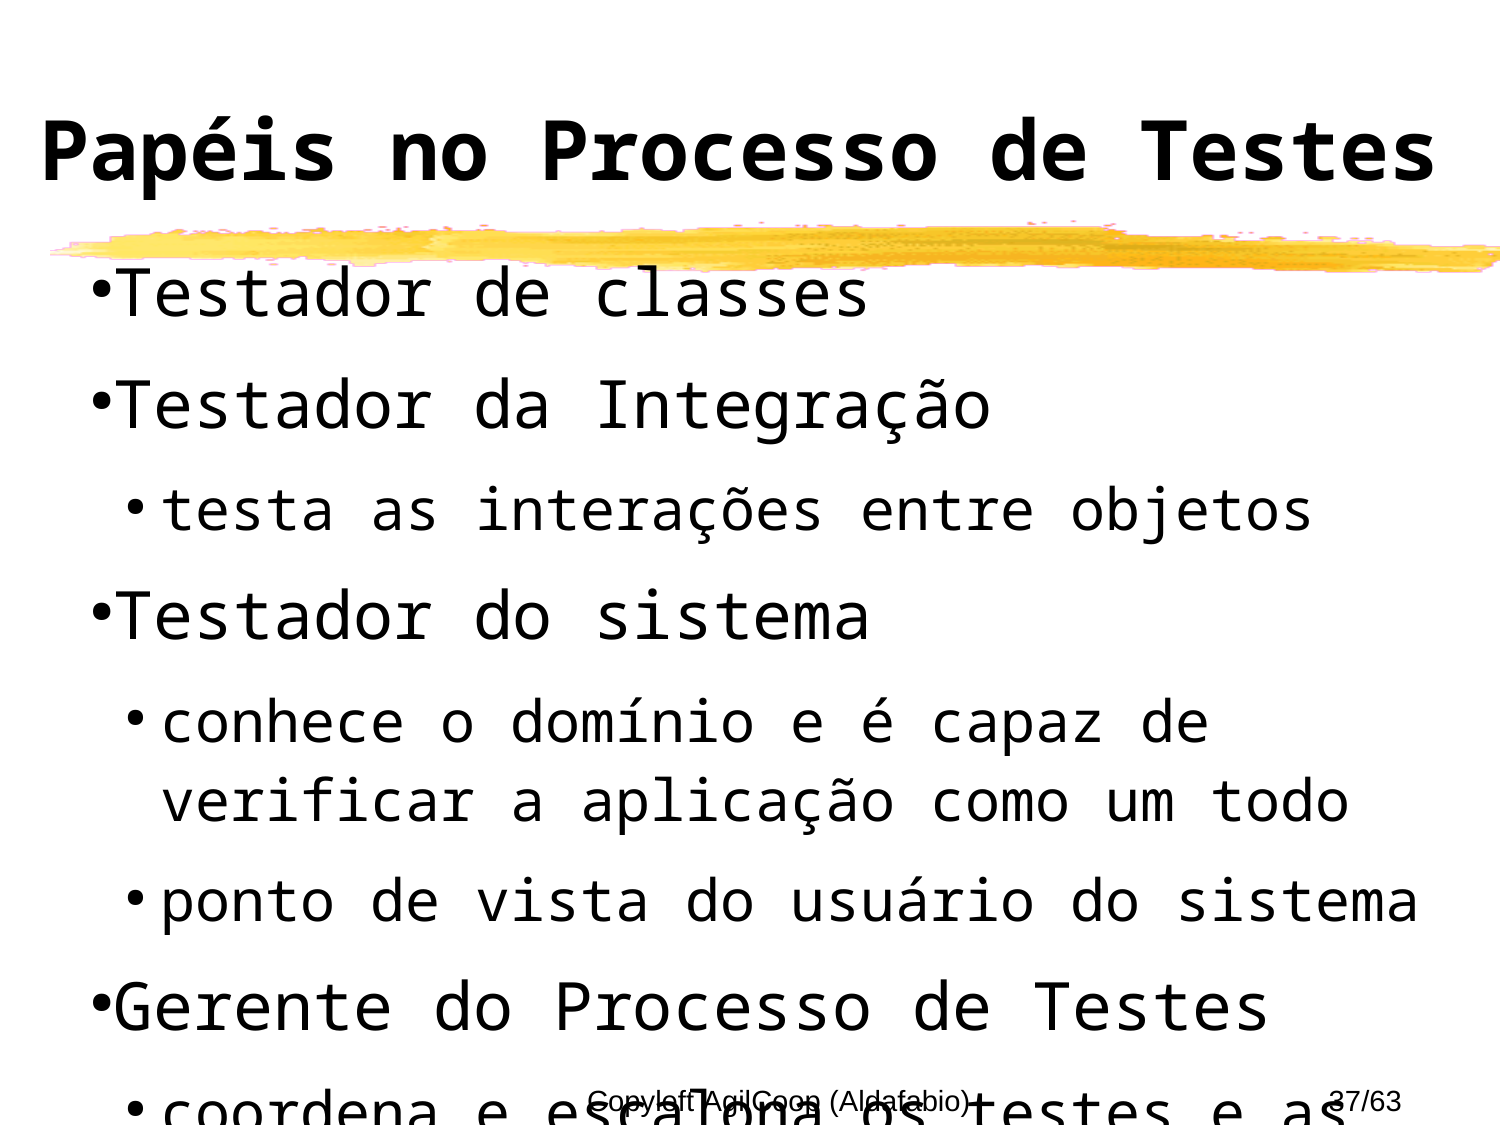

# Papéis no Processo de Testes
Testador de classes
Testador da Integração
testa as interações entre objetos
Testador do sistema
conhece o domínio e é capaz de verificar a aplicação como um todo
ponto de vista do usuário do sistema
Gerente do Processo de Testes
coordena e escalona os testes e as pessoas
37